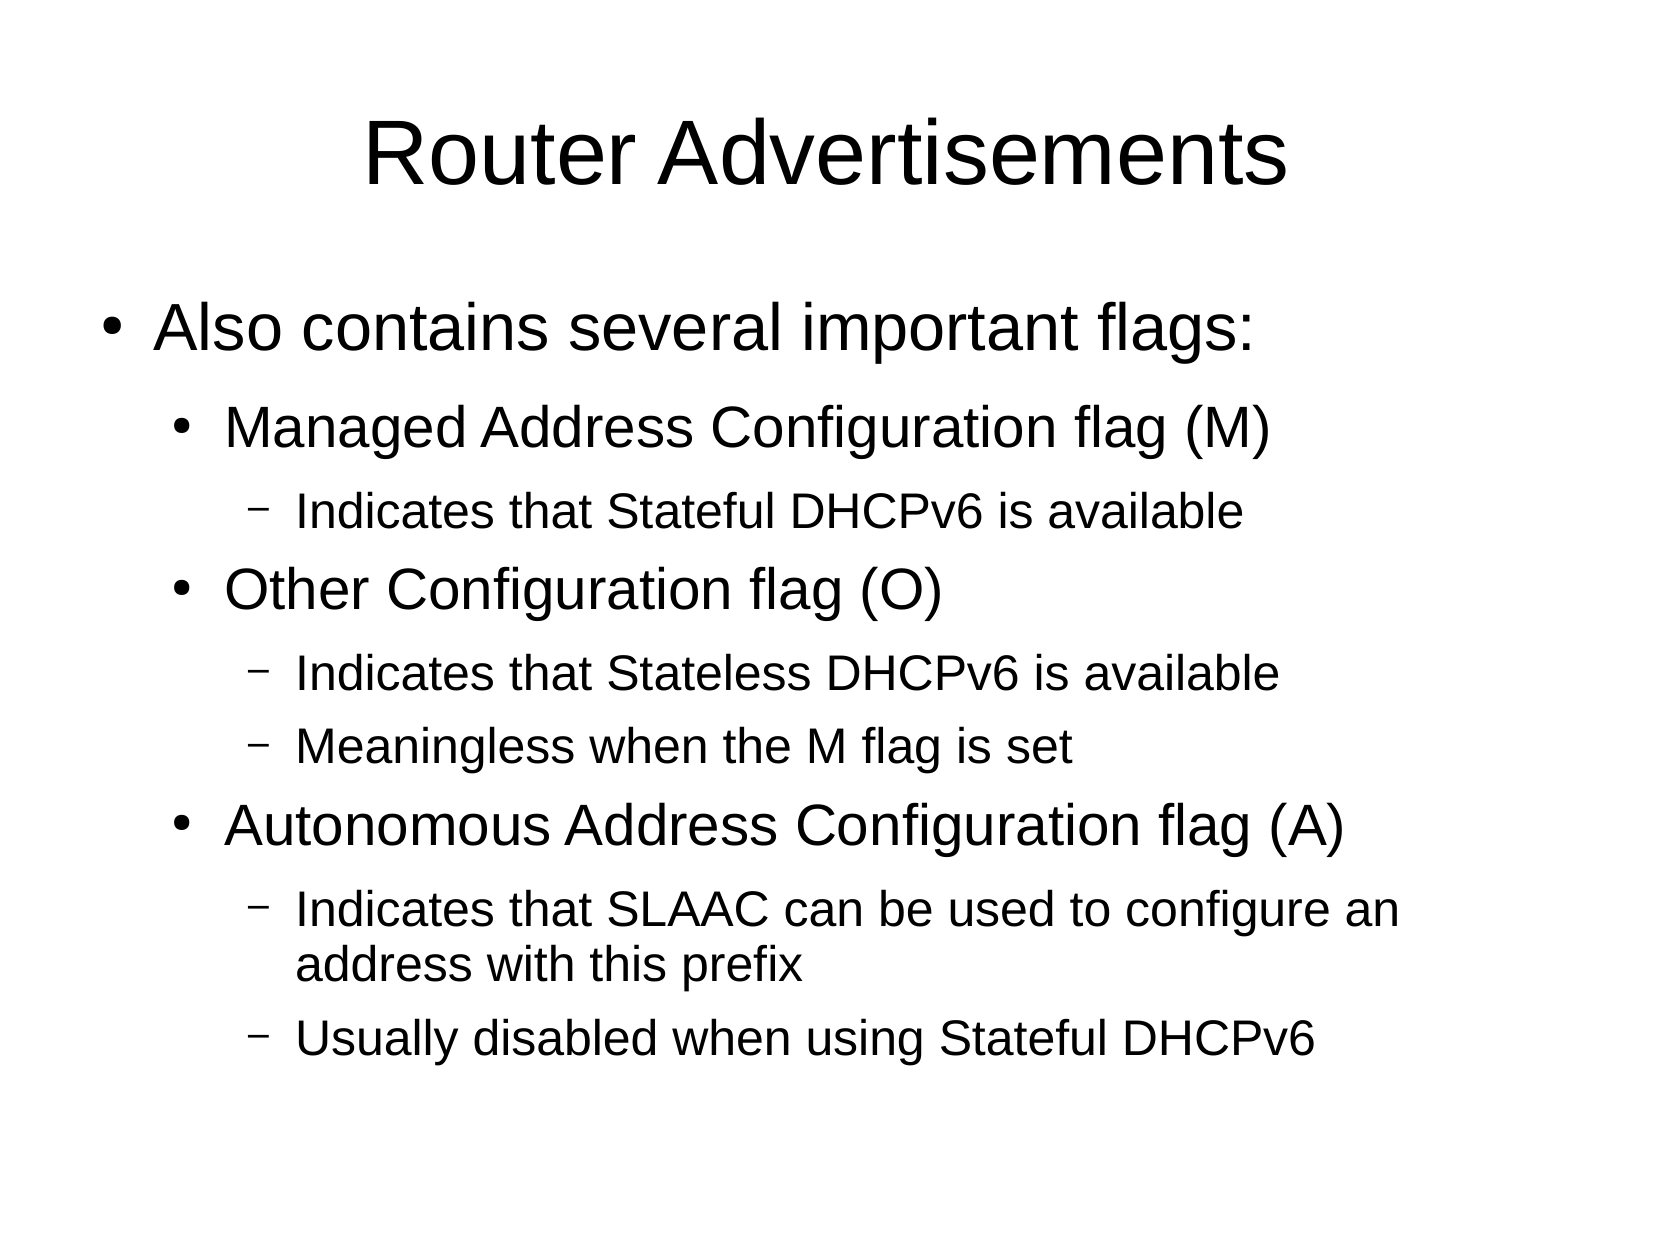

# Router Advertisements
Also contains several important flags:
Managed Address Configuration flag (M)
Indicates that Stateful DHCPv6 is available
Other Configuration flag (O)
Indicates that Stateless DHCPv6 is available
Meaningless when the M flag is set
Autonomous Address Configuration flag (A)
Indicates that SLAAC can be used to configure an address with this prefix
Usually disabled when using Stateful DHCPv6